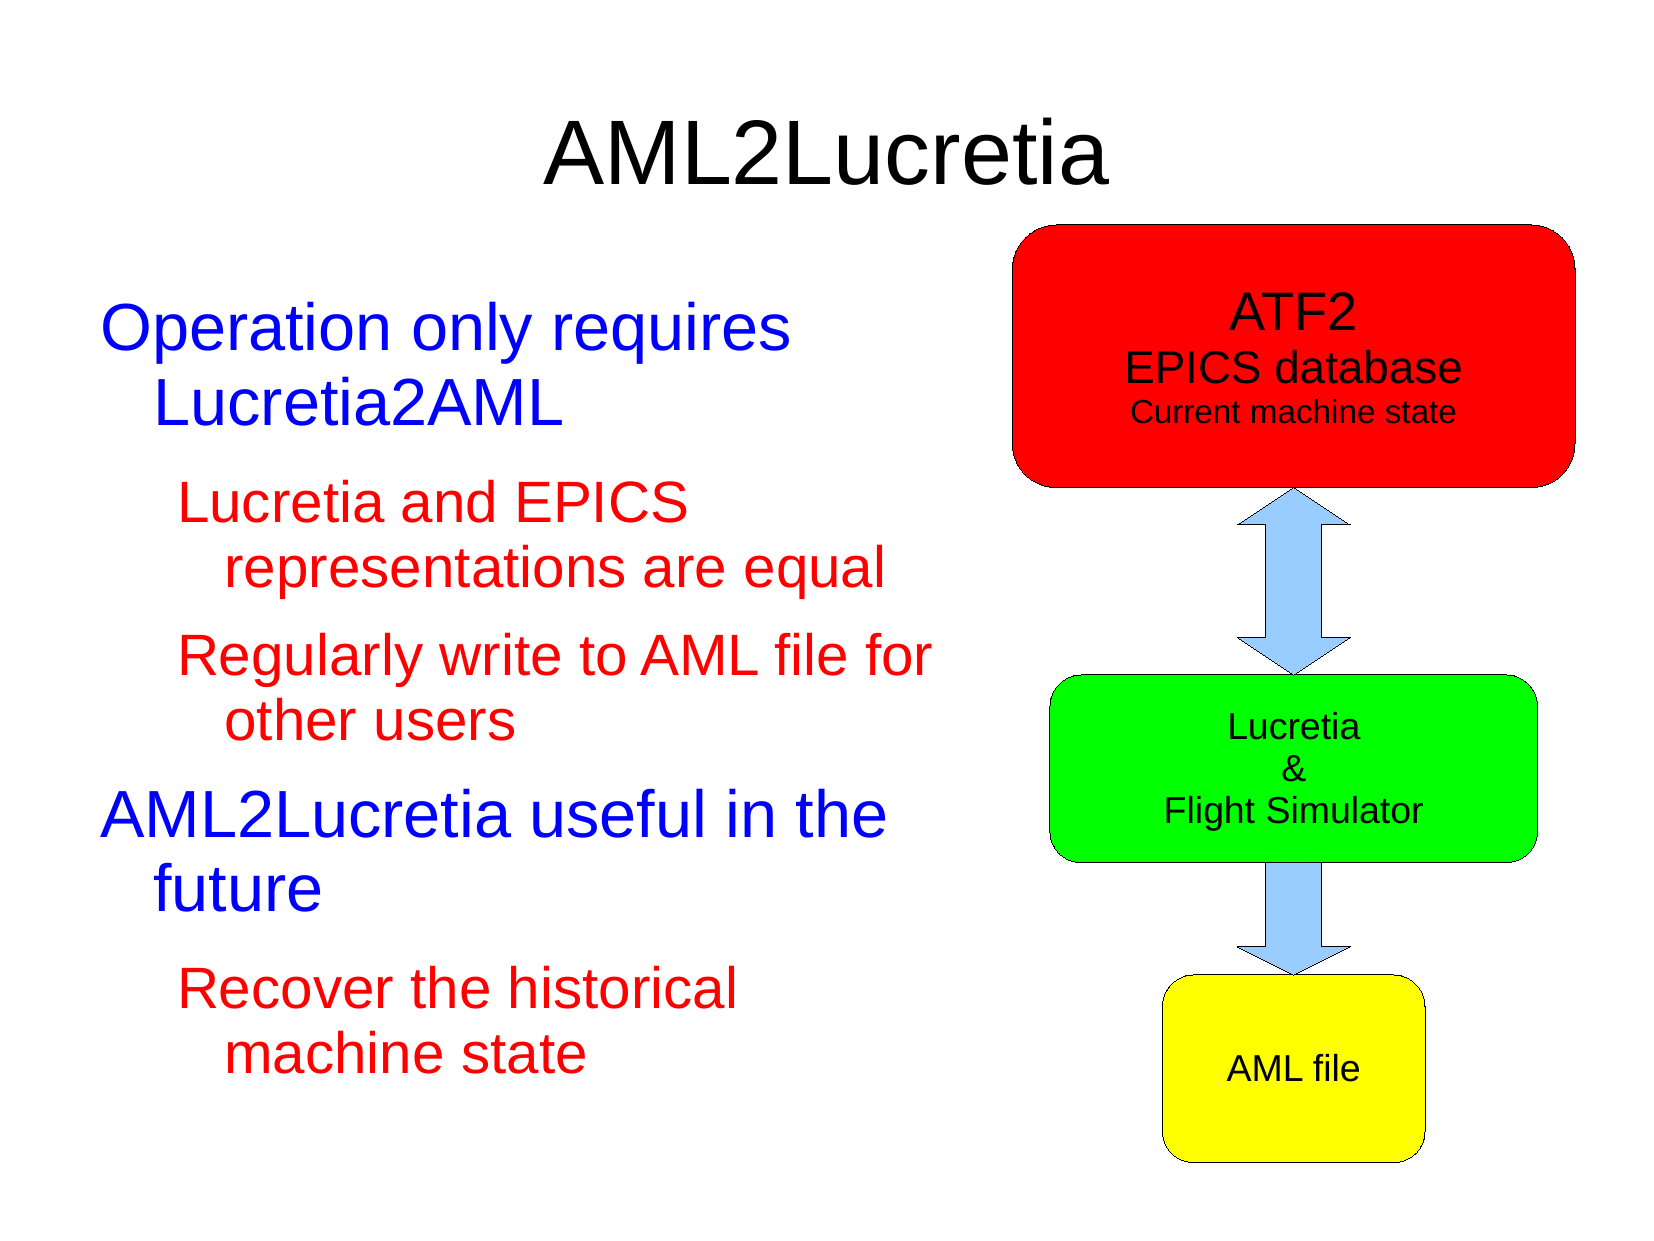

# AML2Lucretia
ATF2
EPICS database
Current machine state
Operation only requires Lucretia2AML
Lucretia and EPICS representations are equal
Regularly write to AML file for other users
AML2Lucretia useful in the future
Recover the historical machine state
Lucretia
&
Flight Simulator
AML file